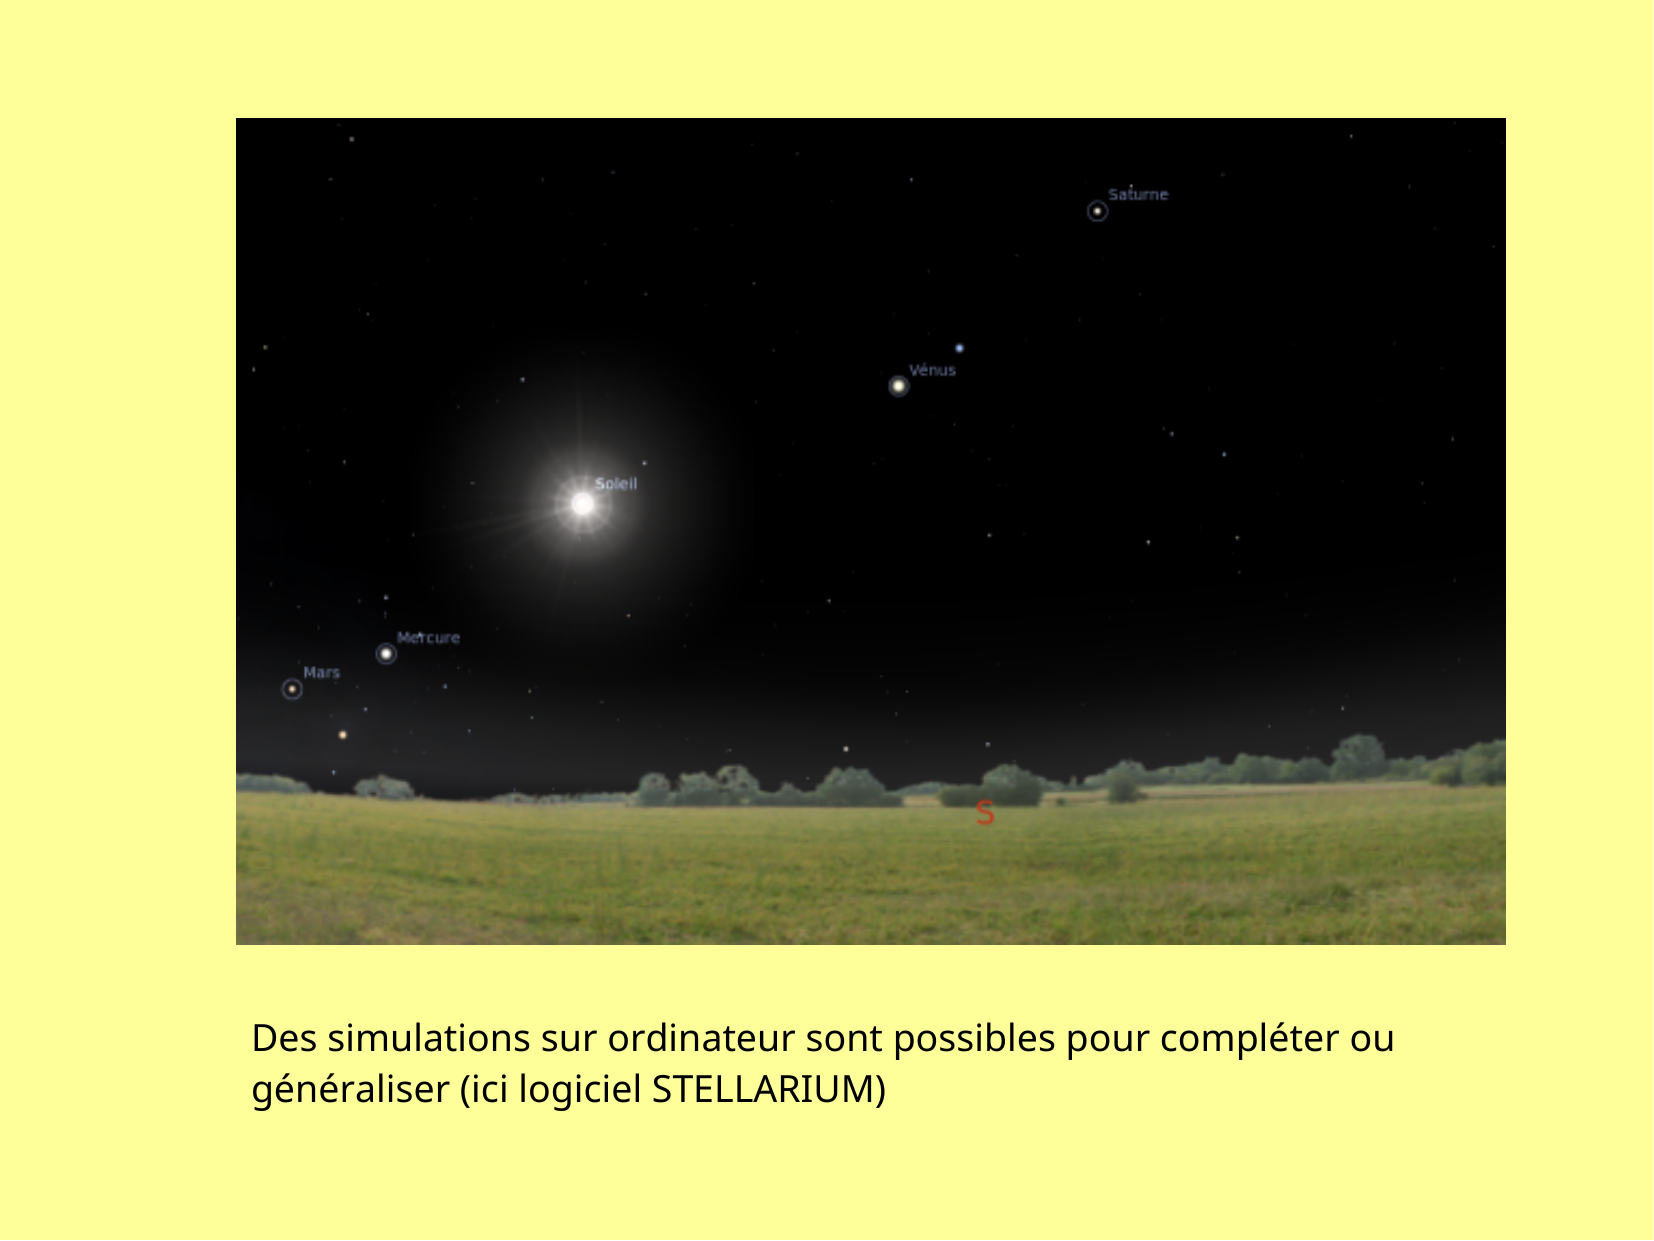

Des simulations sur ordinateur sont possibles pour compléter ou généraliser (ici logiciel STELLARIUM)